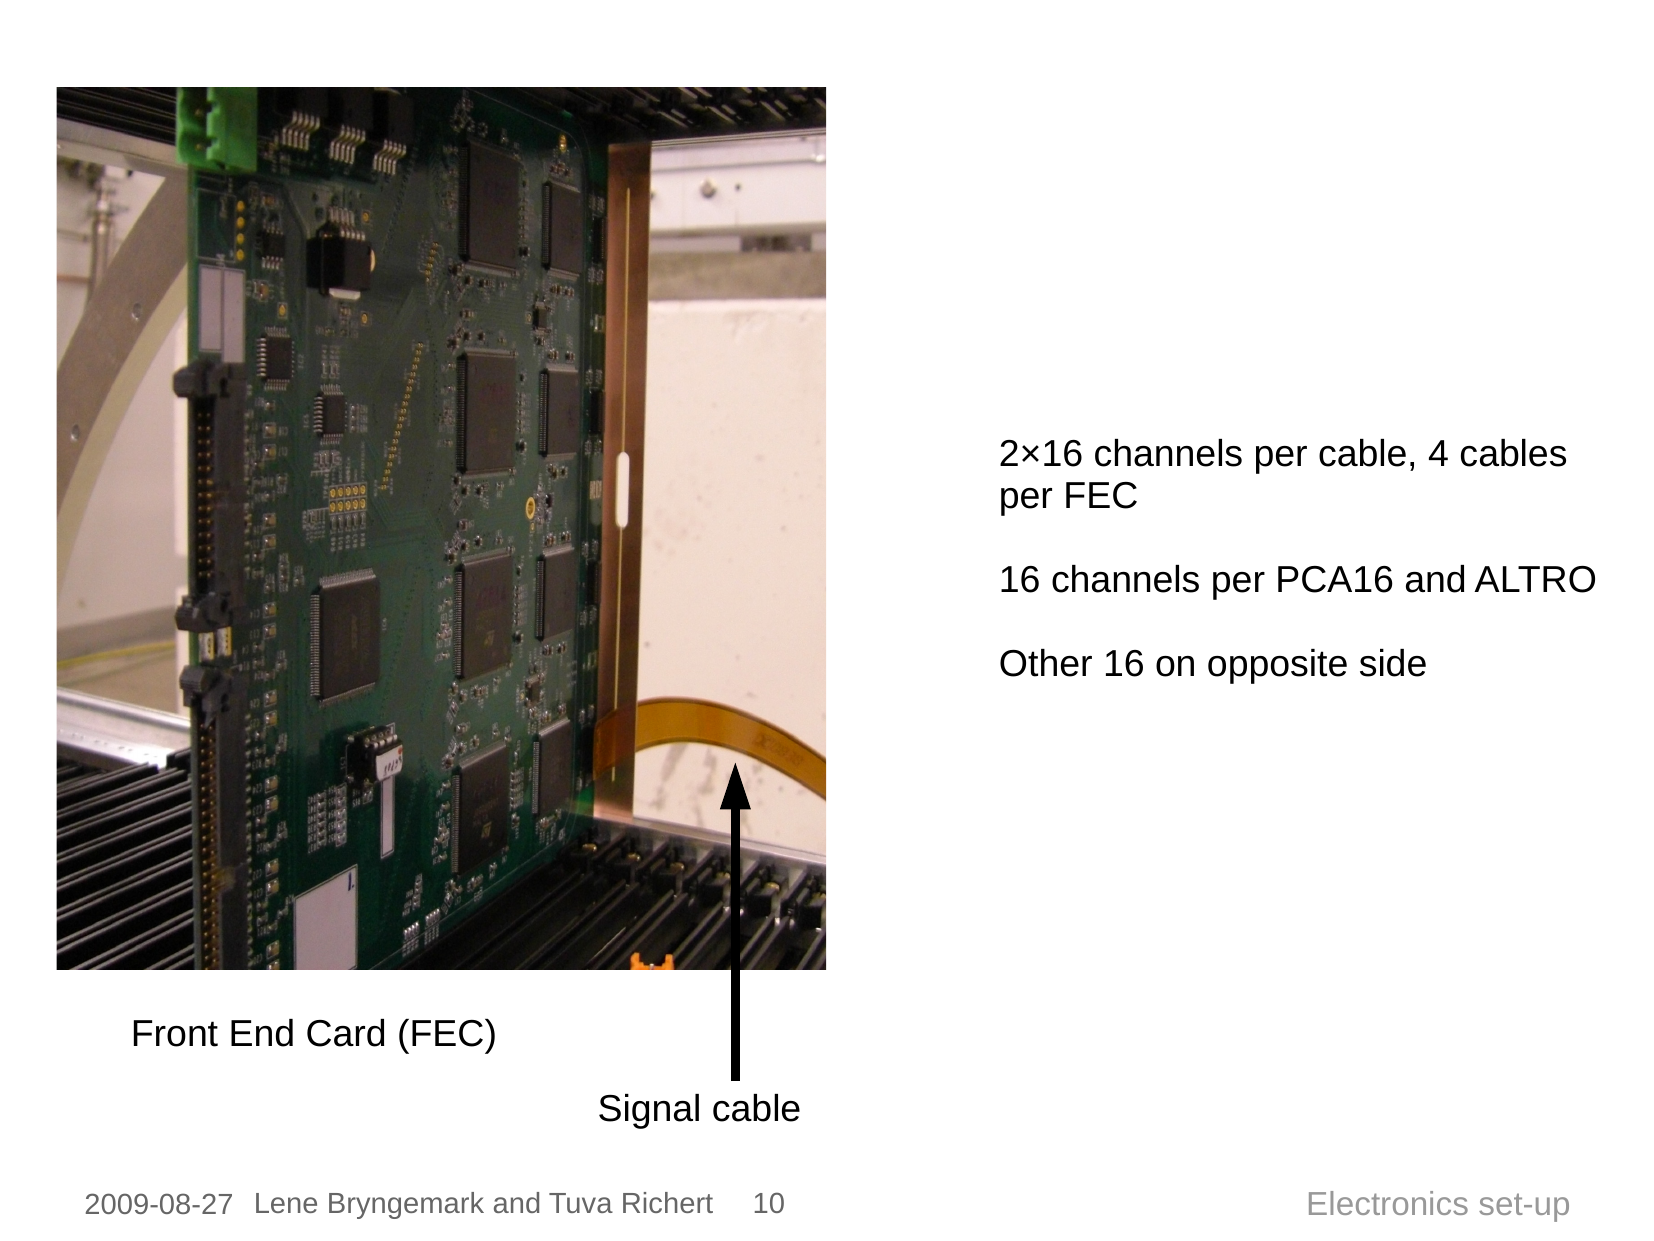

2×16 channels per cable, 4 cables per FEC
16 channels per PCA16 and ALTRO
Other 16 on opposite side
Front End Card (FEC)
Signal cable
# Electronics set-up
Lene Bryngemark and Tuva Richert
10
2009-08-27